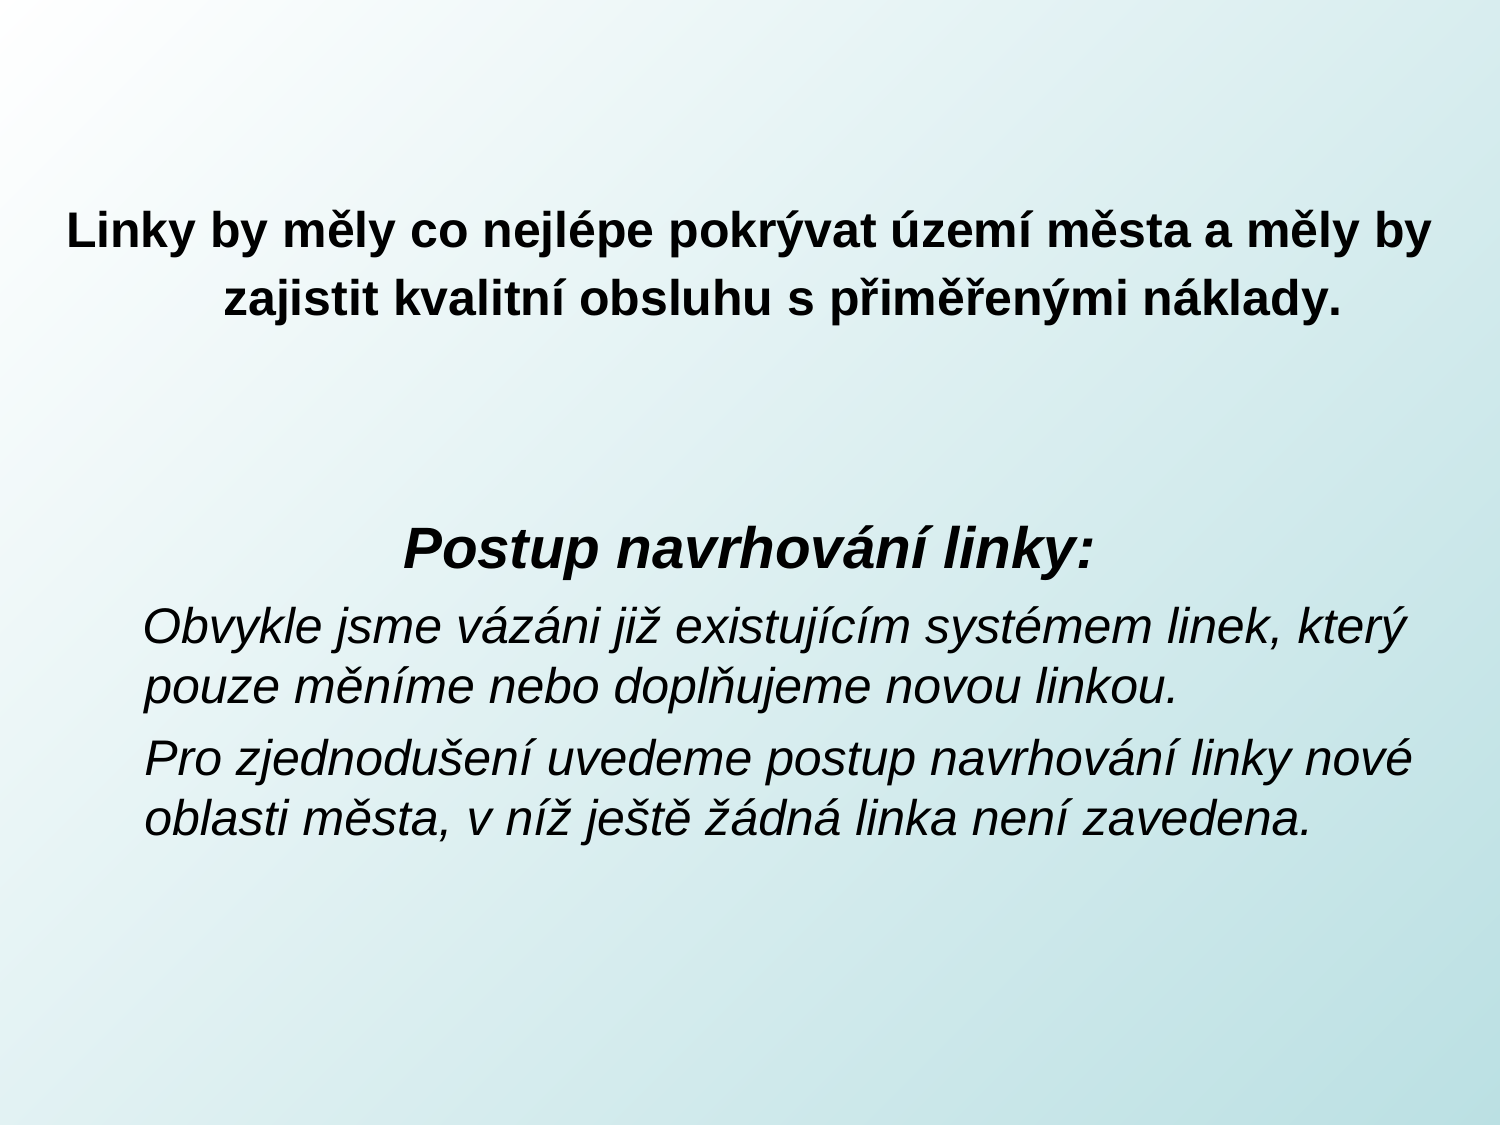

# Linky by měly co nejlépe pokrývat území města a měly by zajistit kvalitní obsluhu s přiměřenými náklady.
Postup navrhování linky:
 Obvykle jsme vázáni již existujícím systémem linek, který pouze měníme nebo doplňujeme novou linkou.
	Pro zjednodušení uvedeme postup navrhování linky nové oblasti města, v níž ještě žádná linka není zavedena.